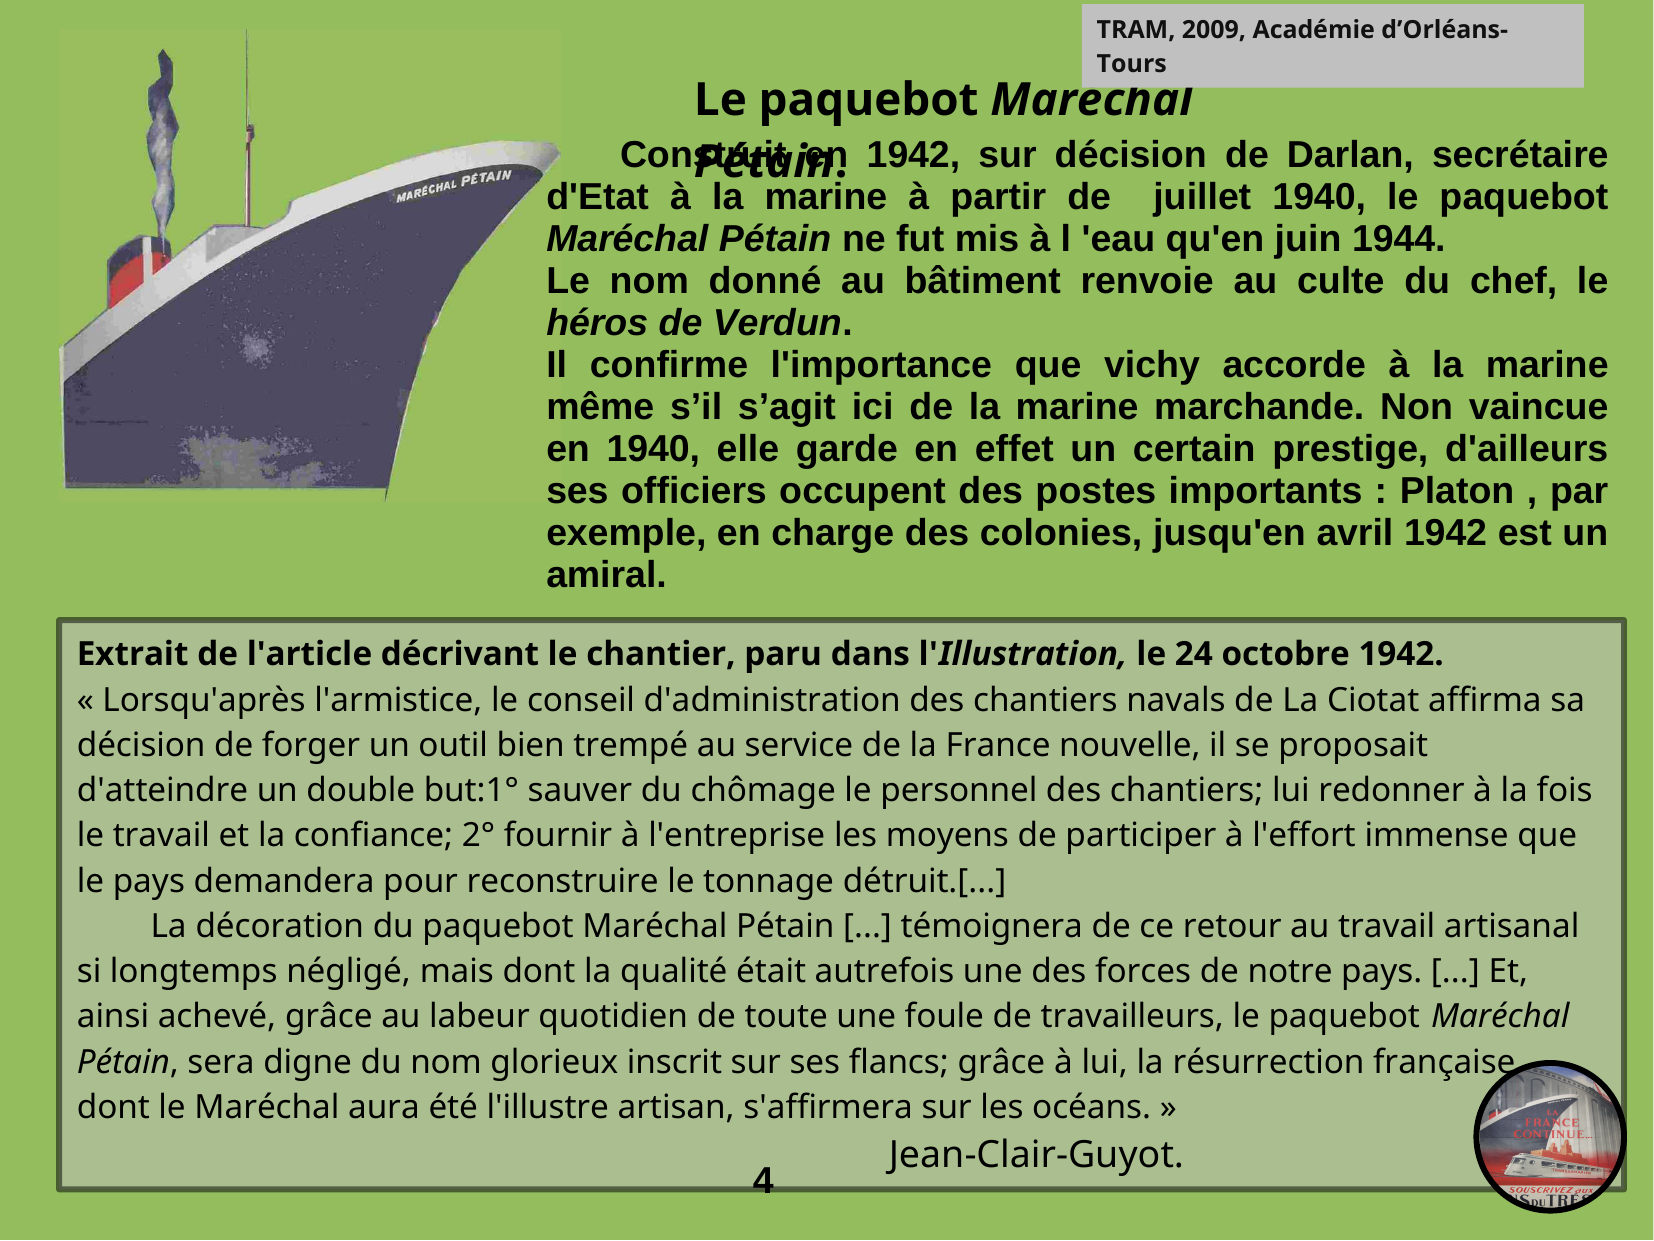

TRAM, 2009, Académie d’Orléans-Tours
Le paquebot Maréchal Pétain.
	Construit en 1942, sur décision de Darlan, secrétaire d'Etat à la marine à partir de juillet 1940, le paquebot Maréchal Pétain ne fut mis à l 'eau qu'en juin 1944.
Le nom donné au bâtiment renvoie au culte du chef, le héros de Verdun.
Il confirme l'importance que vichy accorde à la marine même s’il s’agit ici de la marine marchande. Non vaincue en 1940, elle garde en effet un certain prestige, d'ailleurs ses officiers occupent des postes importants : Platon , par exemple, en charge des colonies, jusqu'en avril 1942 est un amiral.
Extrait de l'article décrivant le chantier, paru dans l'Illustration, le 24 octobre 1942.
« Lorsqu'après l'armistice, le conseil d'administration des chantiers navals de La Ciotat affirma sa décision de forger un outil bien trempé au service de la France nouvelle, il se proposait d'atteindre un double but:1° sauver du chômage le personnel des chantiers; lui redonner à la fois le travail et la confiance; 2° fournir à l'entreprise les moyens de participer à l'effort immense que le pays demandera pour reconstruire le tonnage détruit.[...]
 	La décoration du paquebot Maréchal Pétain [...] témoignera de ce retour au travail artisanal si longtemps négligé, mais dont la qualité était autrefois une des forces de notre pays. [...] Et, ainsi achevé, grâce au labeur quotidien de toute une foule de travailleurs, le paquebot Maréchal Pétain, sera digne du nom glorieux inscrit sur ses flancs; grâce à lui, la résurrection française, dont le Maréchal aura été l'illustre artisan, s'affirmera sur les océans. »
											Jean-Clair-Guyot.
4